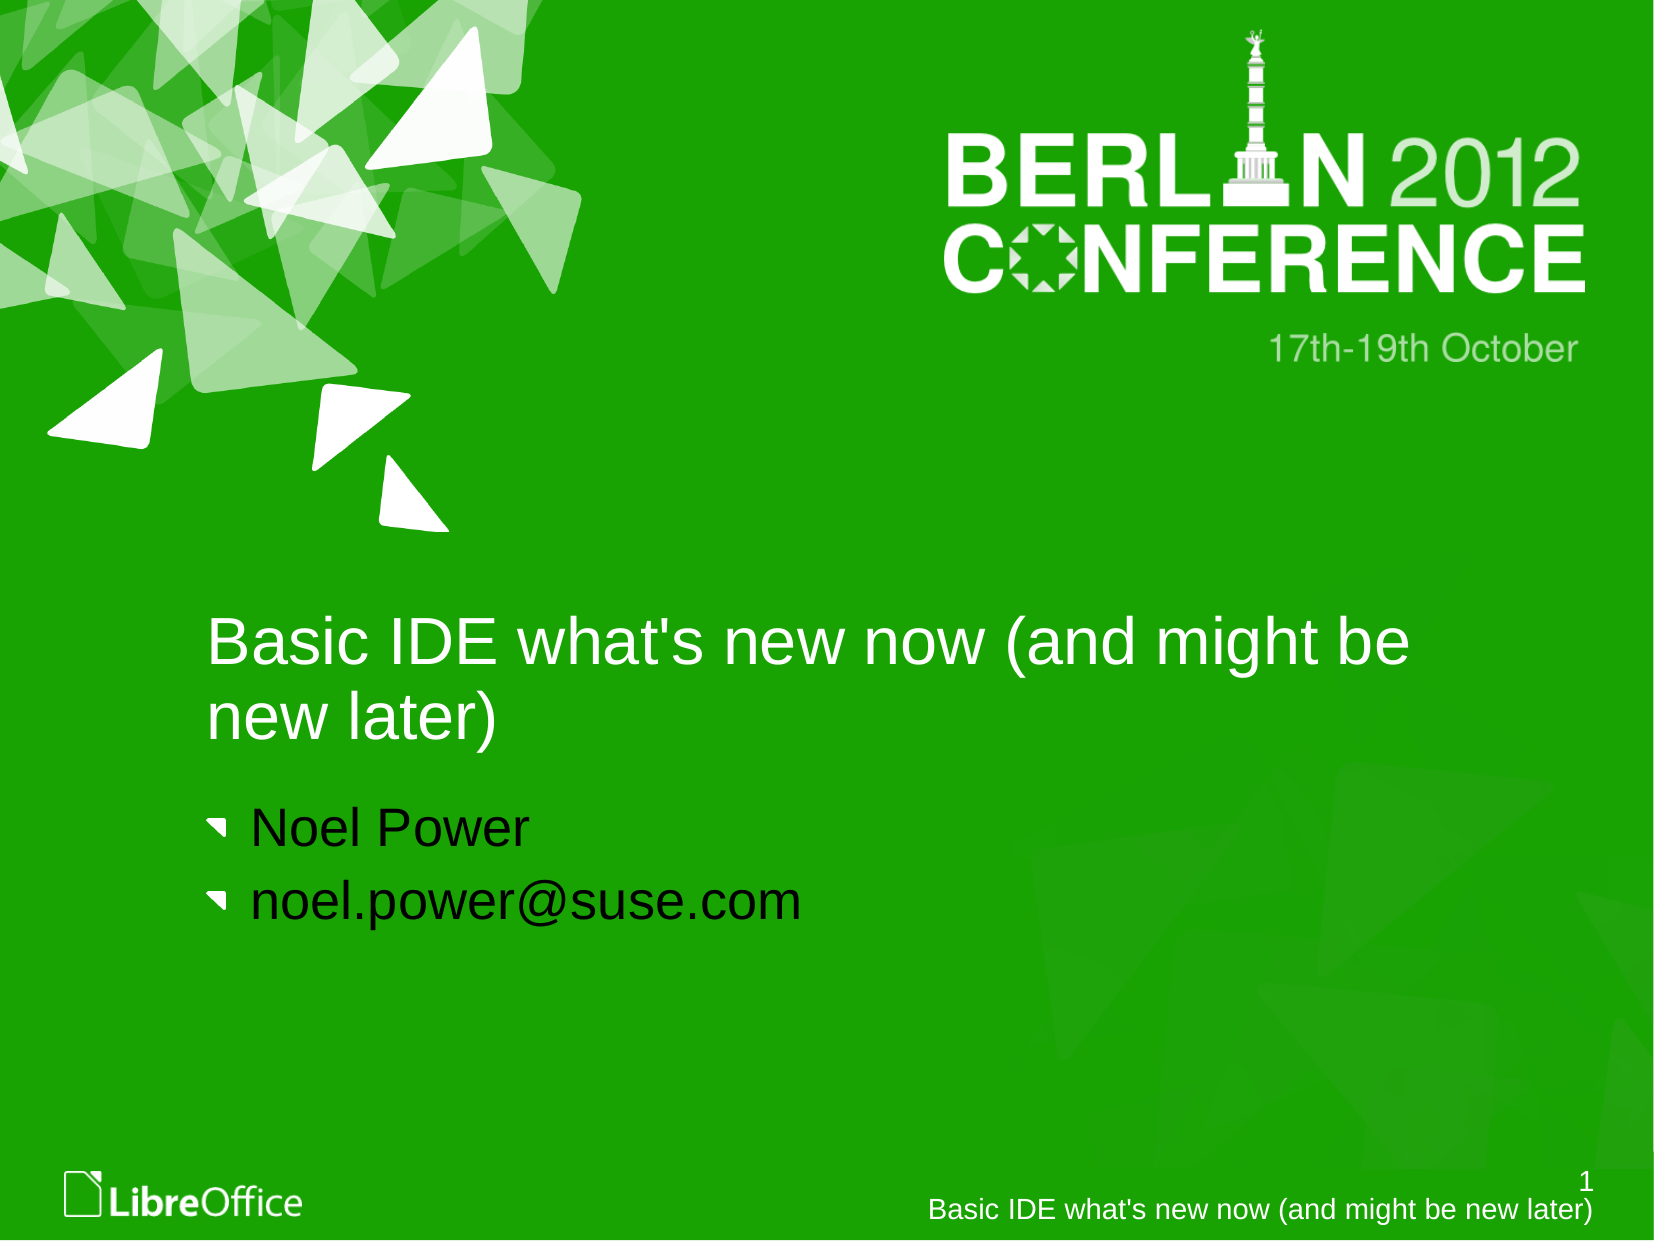

# Basic IDE what's new now (and might be new later)
Noel Power
noel.power@suse.com
1
Basic IDE what's new now (and might be new later)